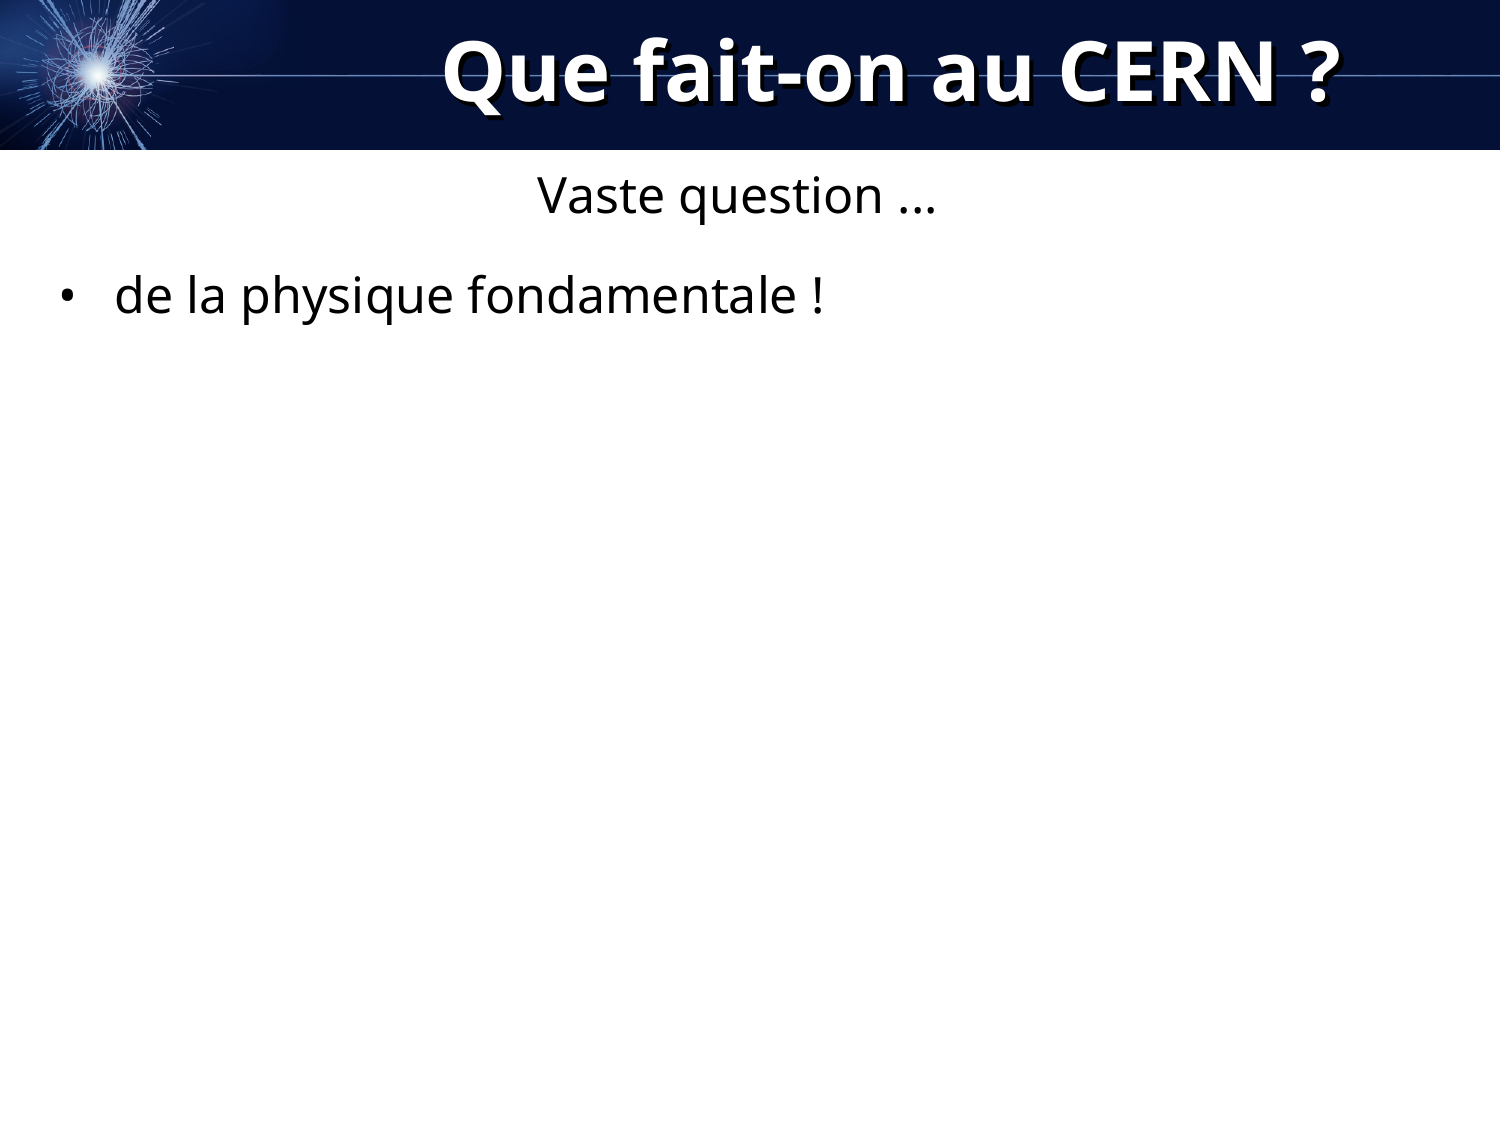

Que fait-on au CERN ?
# Vaste question ...
de la physique fondamentale !
5